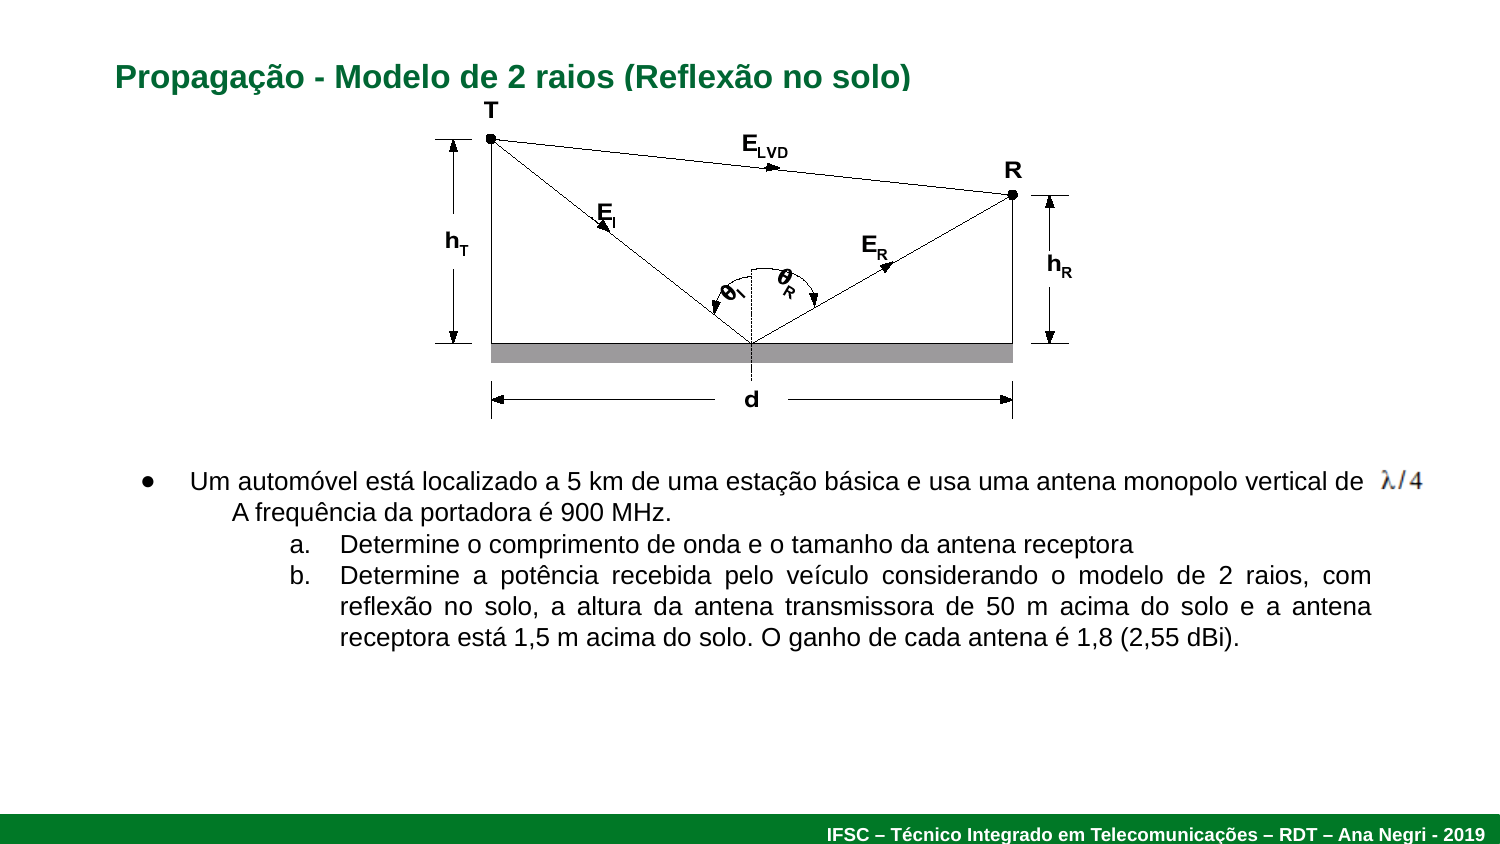

Propagação - Modelo de 2 raios (Reflexão no solo)
Um automóvel está localizado a 5 km de uma estação básica e usa uma antena monopolo vertical de A frequência da portadora é 900 MHz.
Determine o comprimento de onda e o tamanho da antena receptora
Determine a potência recebida pelo veículo considerando o modelo de 2 raios, com reflexão no solo, a altura da antena transmissora de 50 m acima do solo e a antena receptora está 1,5 m acima do solo. O ganho de cada antena é 1,8 (2,55 dBi).
IFSC – Técnico Integrado em Telecomunicações – RDT – Ana Negri - 2019